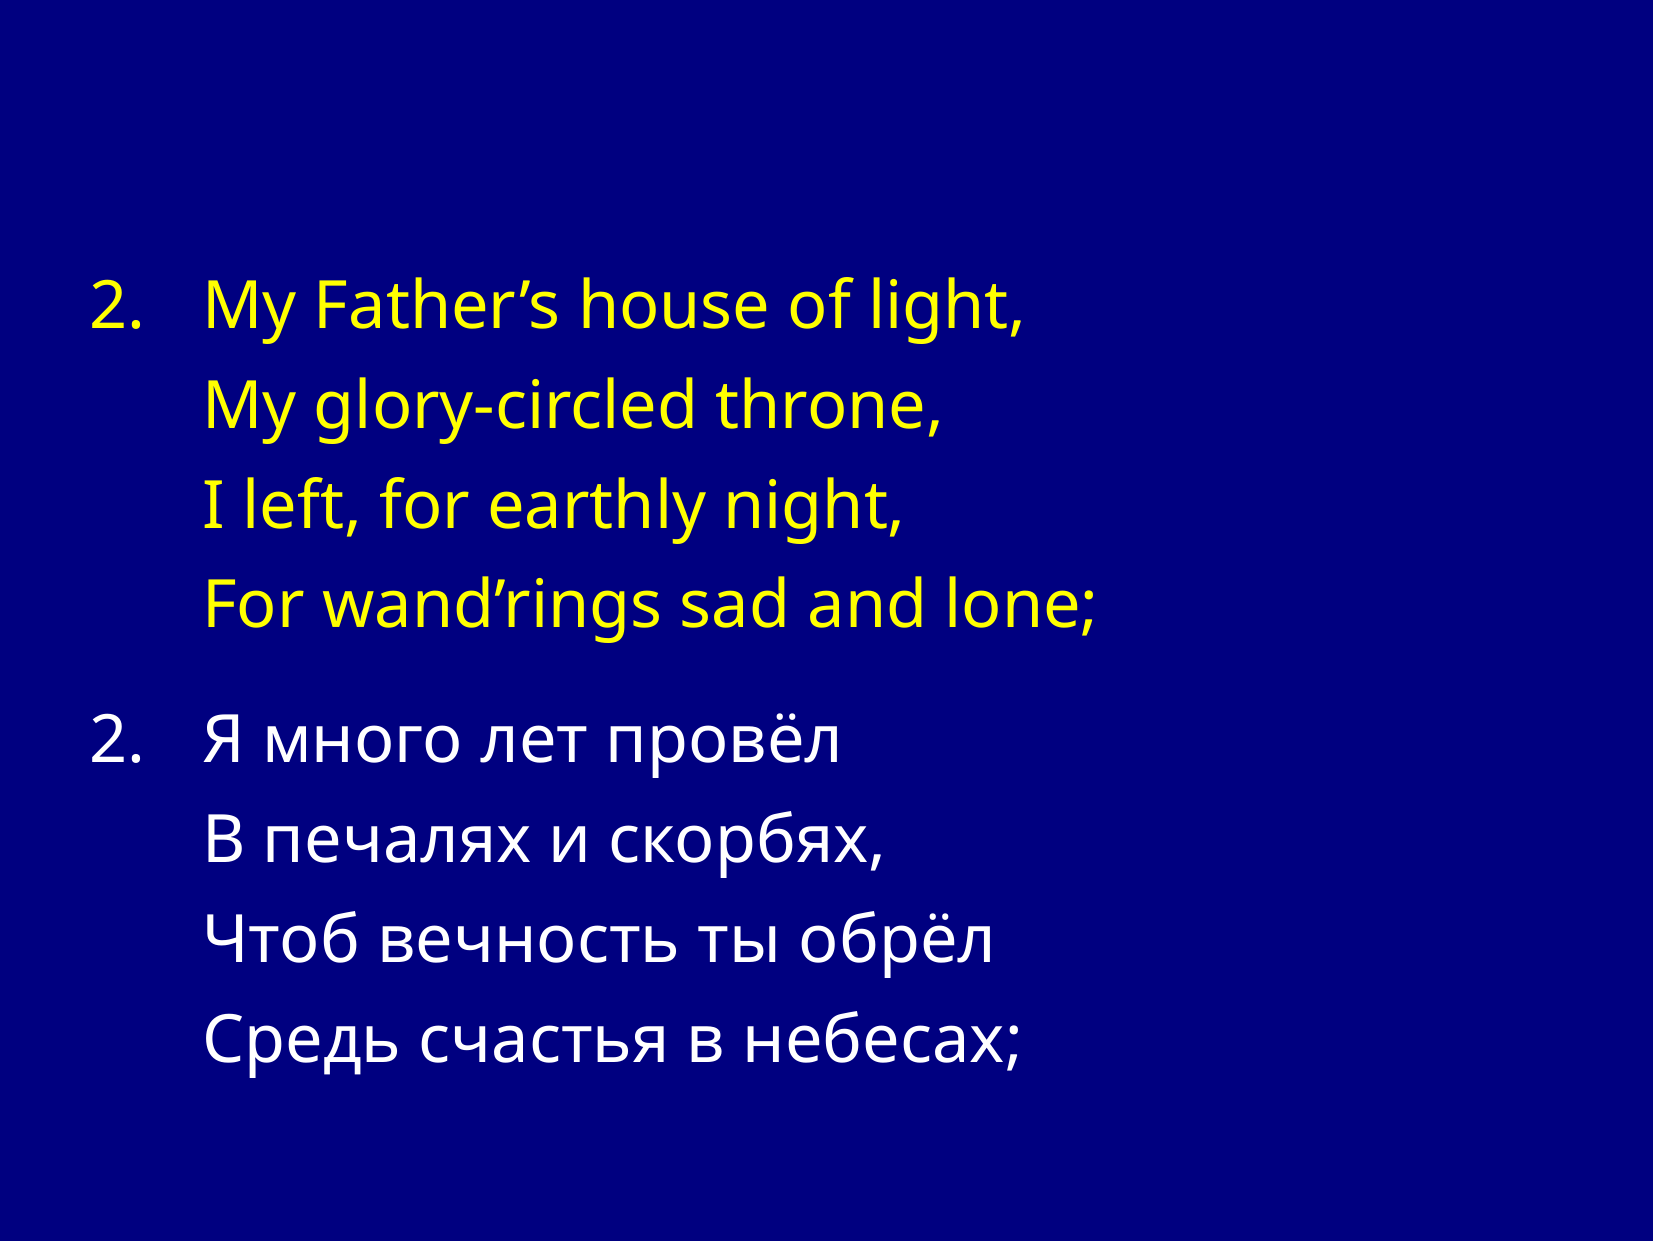

2.	My Father’s house of light,
	My glory-circled throne,
	I left, for earthly night,
	For wand’rings sad and lone;
2.	Я много лет провёл
	В печалях и скорбях,
	Чтоб вечность ты обрёл
	Средь счастья в небесах;